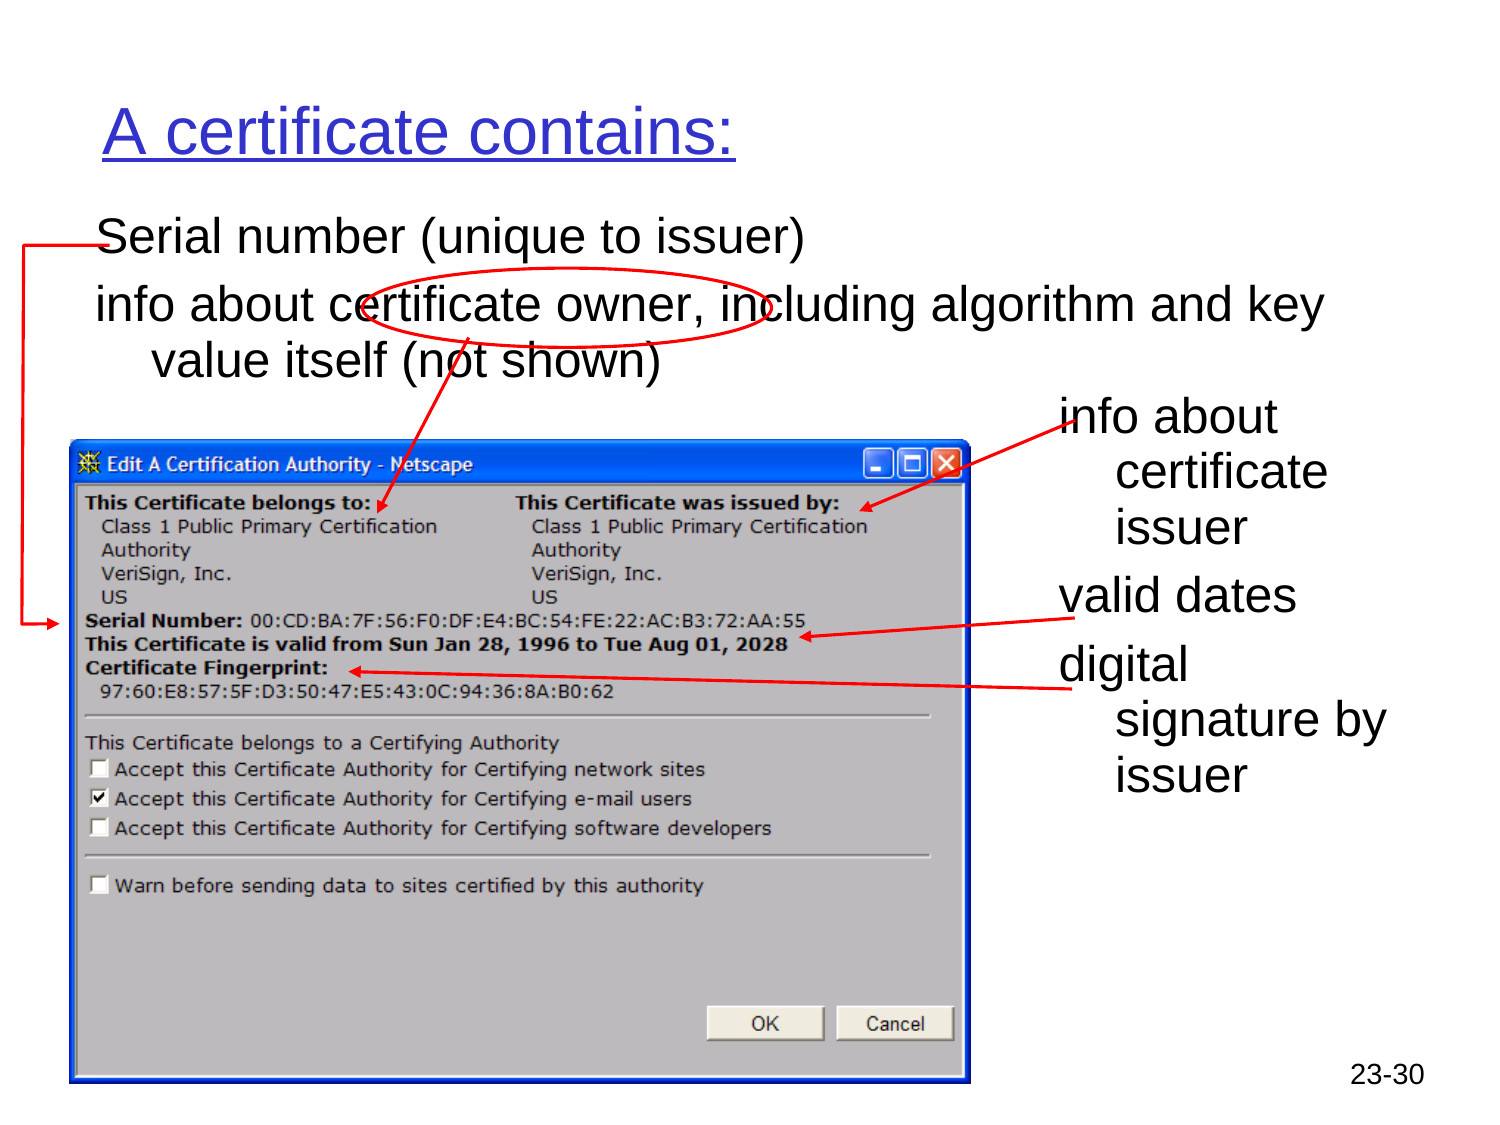

# A certificate contains:
Serial number (unique to issuer)
info about certificate owner, including algorithm and key value itself (not shown)
info about certificate issuer
valid dates
digital signature by issuer
30